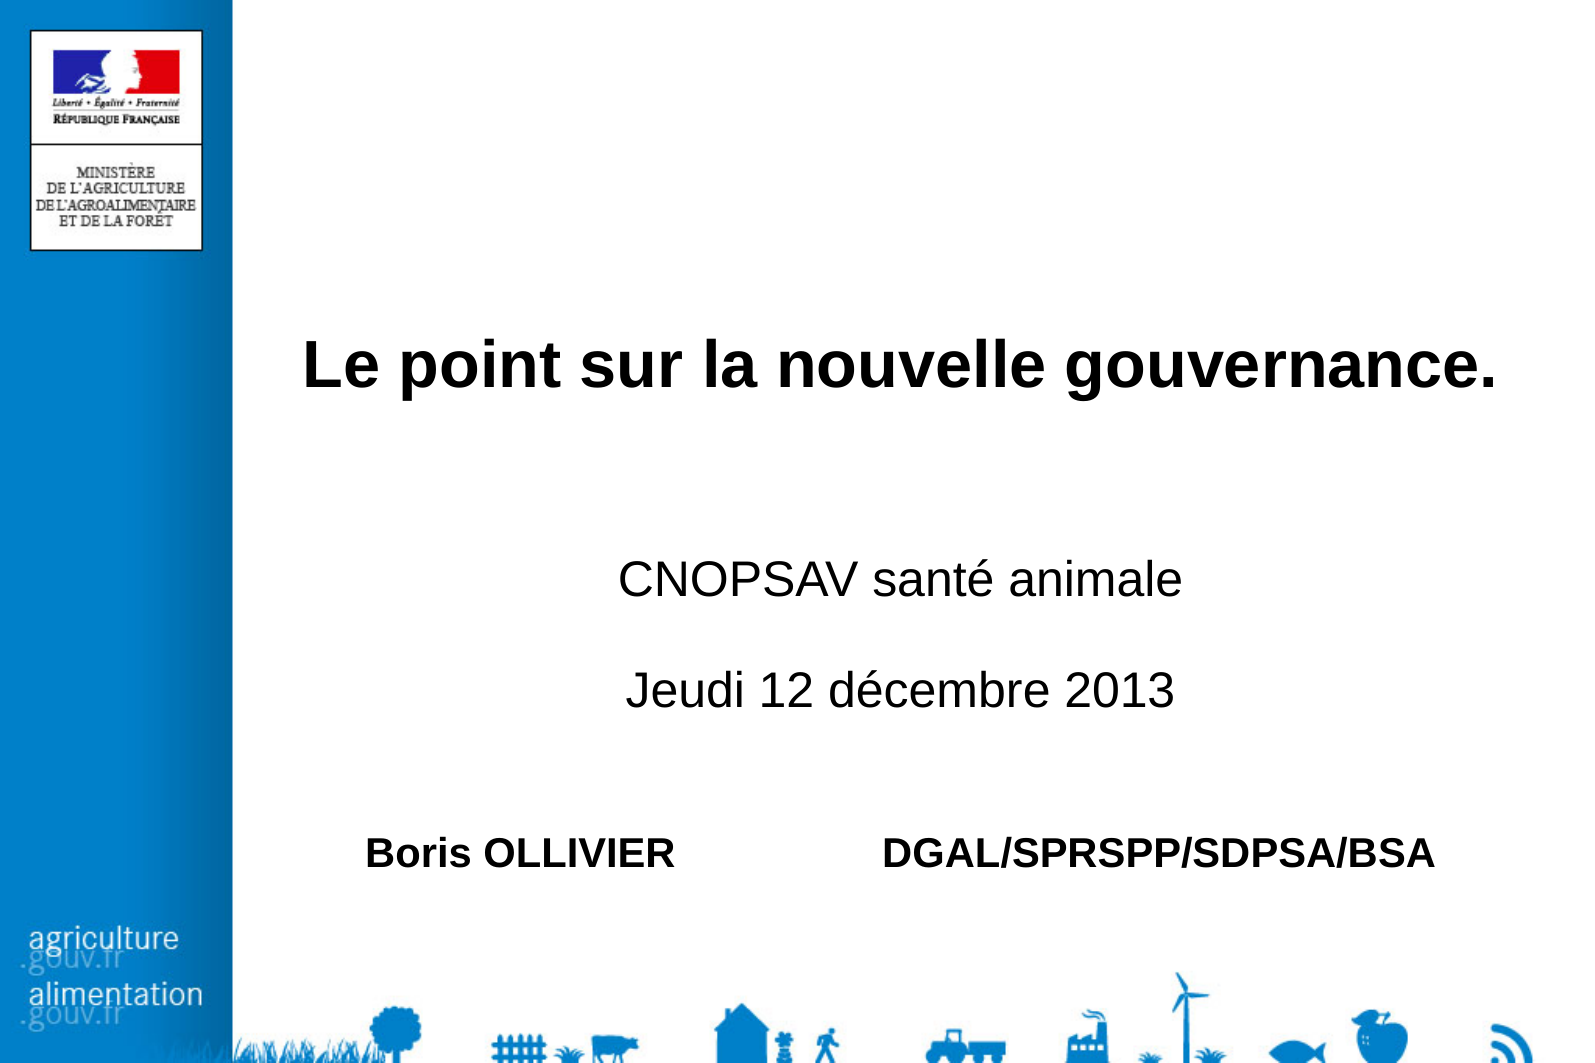

Le point sur la nouvelle gouvernance.
CNOPSAV santé animale
Jeudi 12 décembre 2013
Boris OLLIVIER 			DGAL/SPRSPP/SDPSA/BSA